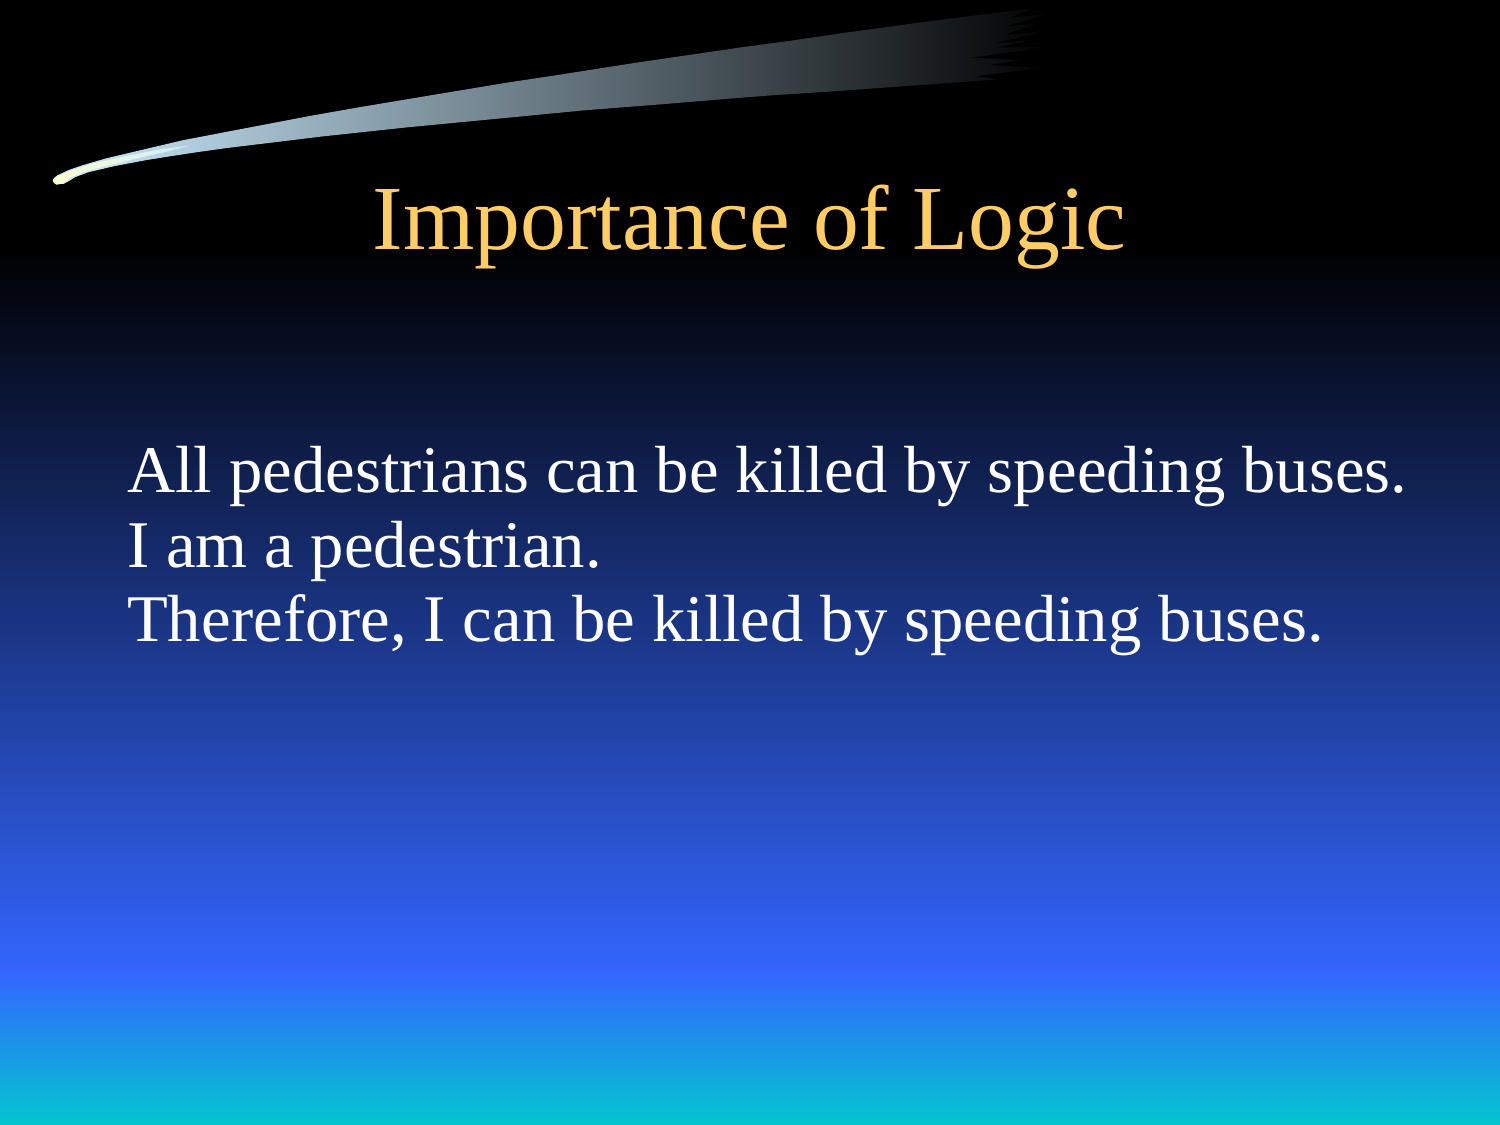

# Importance of Logic
All pedestrians can be killed by speeding buses.
I am a pedestrian.
Therefore, I can be killed by speeding buses.